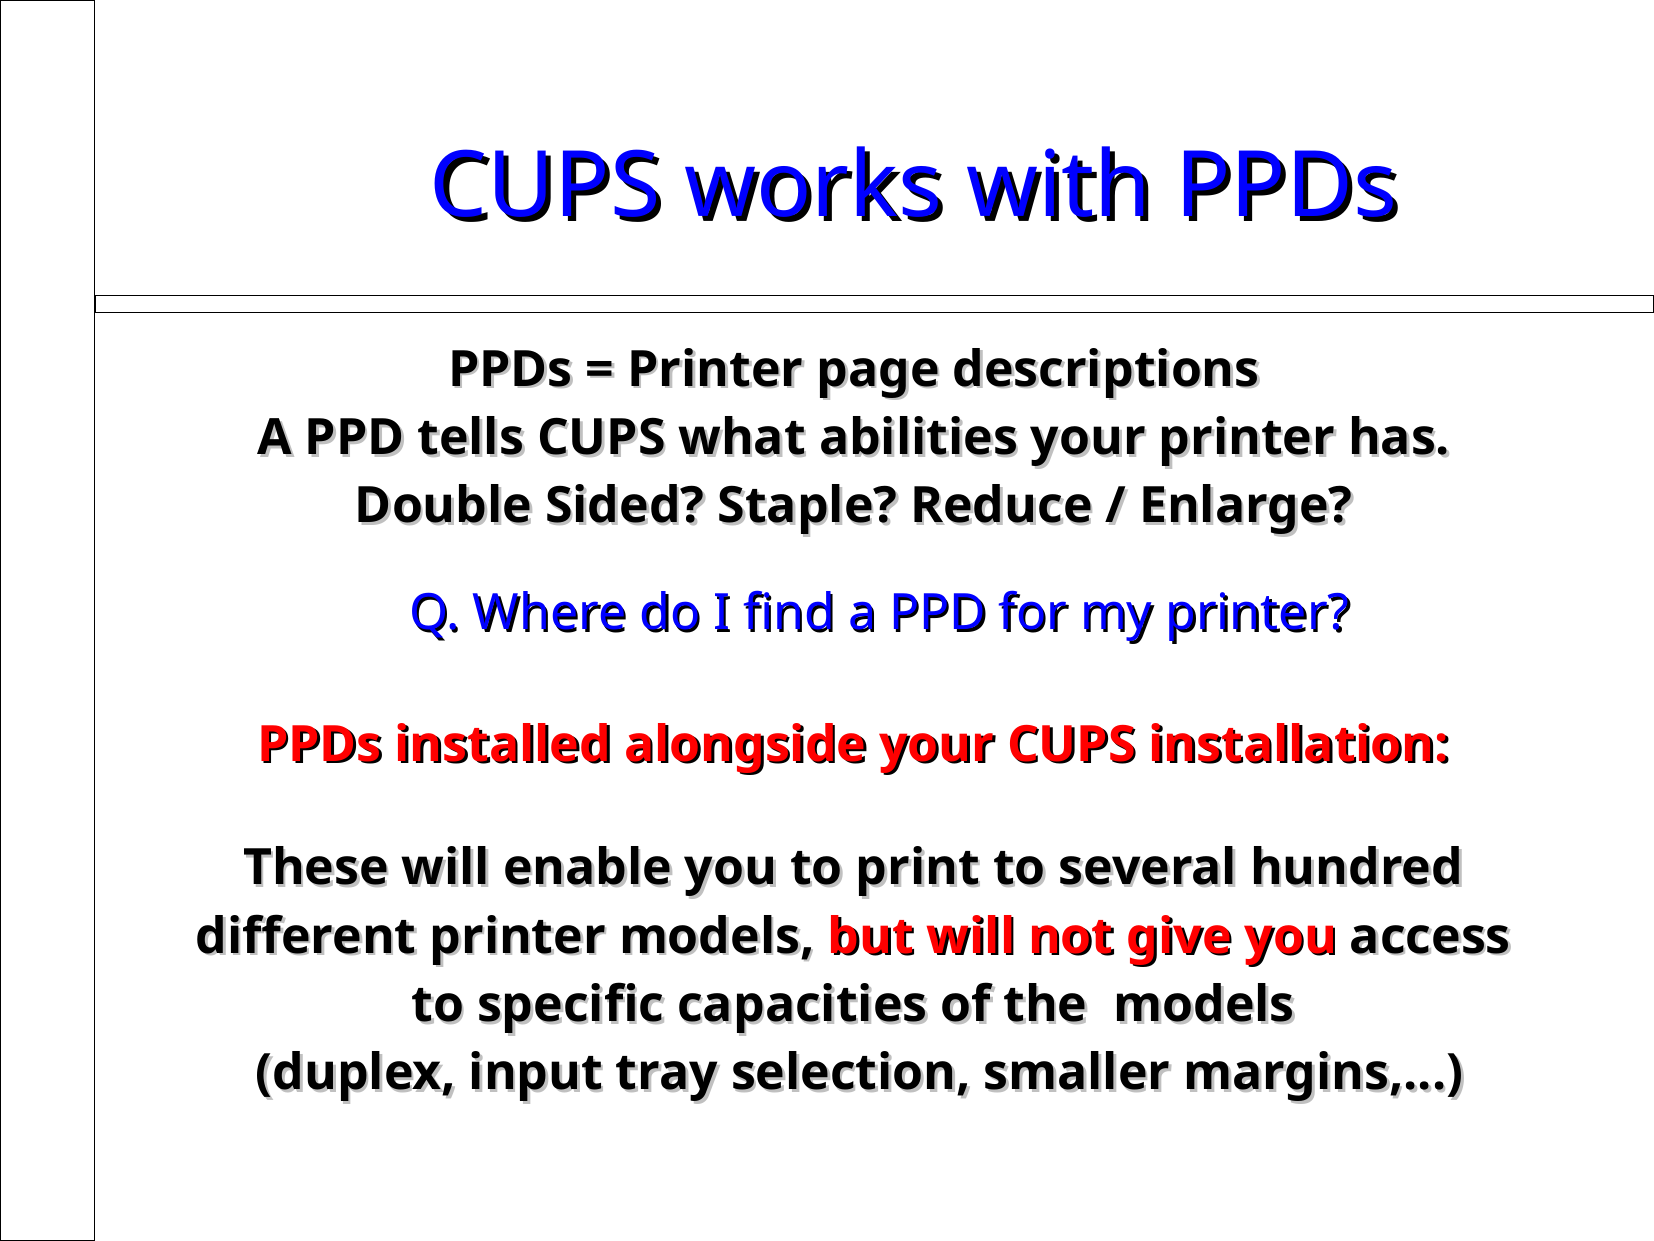

CUPS works with PPDs
PPDs = Printer page descriptions
A PPD tells CUPS what abilities your printer has.
Double Sided? Staple? Reduce / Enlarge?
Q. Where do I find a PPD for my printer?
PPDs installed alongside your CUPS installation:
These will enable you to print to several hundred
different printer models, but will not give you access
to specific capacities of the models
(duplex, input tray selection, smaller margins,...)